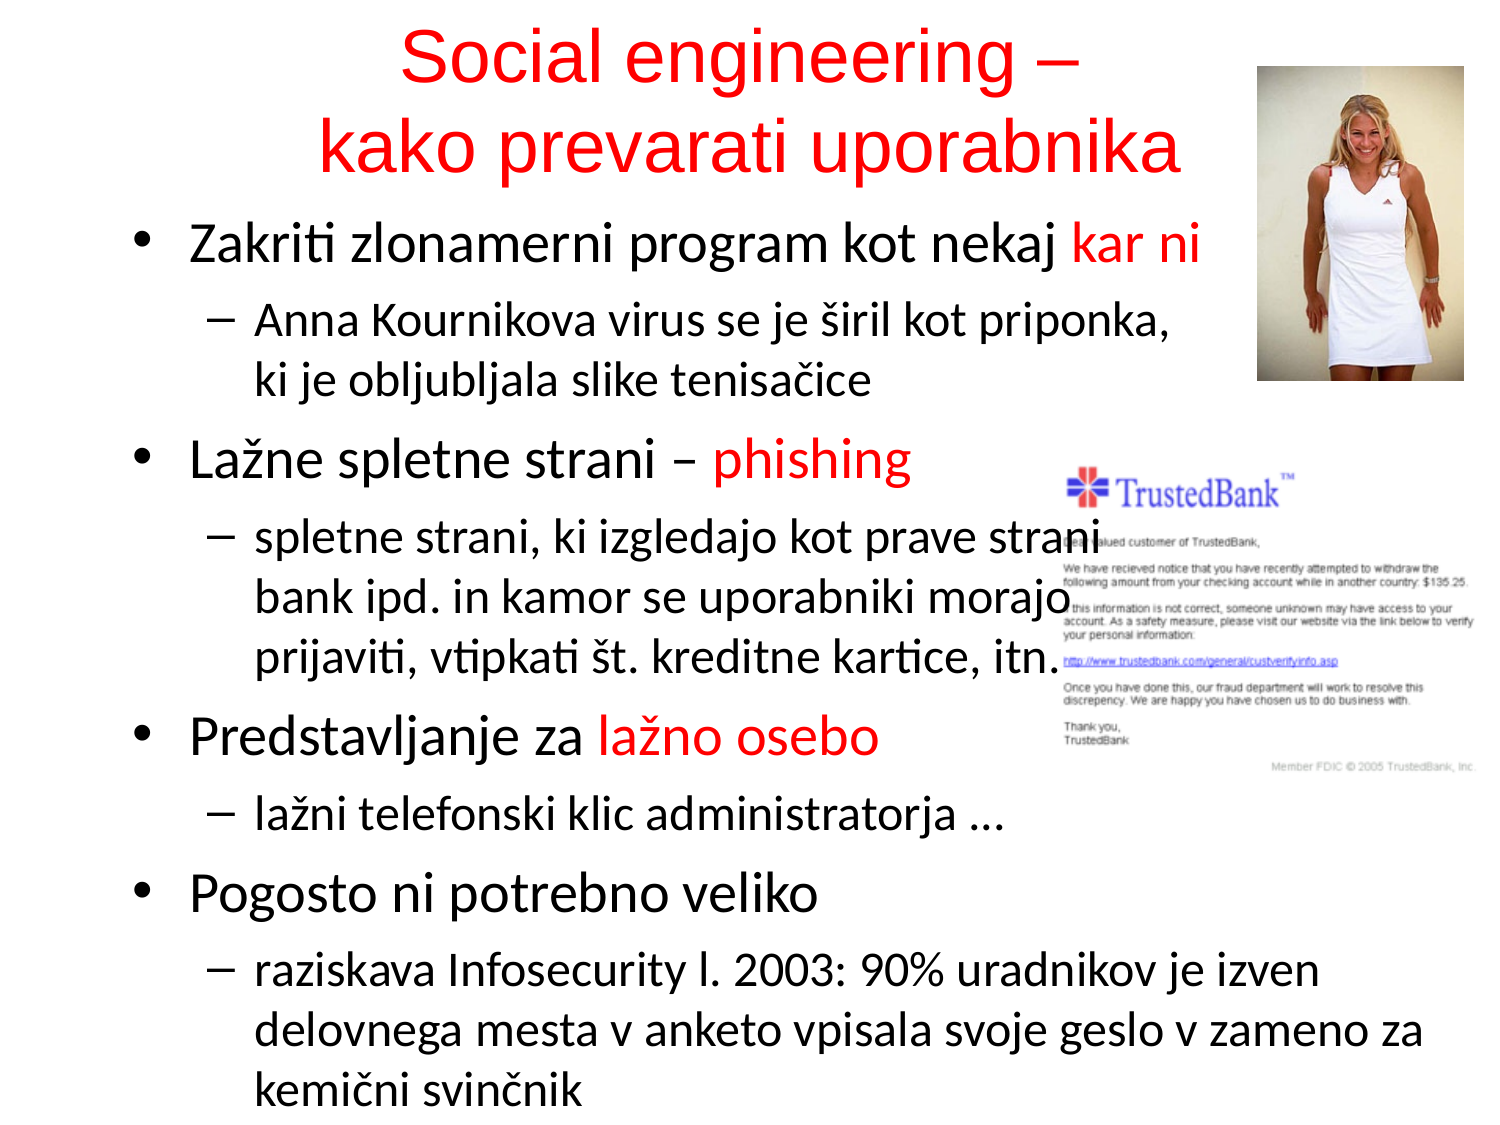

# Social engineering – kako prevarati uporabnika
Zakriti zlonamerni program kot nekaj kar ni
Anna Kournikova virus se je širil kot priponka,
ki je obljubljala slike tenisačice
Lažne spletne strani – phishing
spletne strani, ki izgledajo kot prave strani
bank ipd. in kamor se uporabniki morajo
prijaviti, vtipkati št. kreditne kartice, itn.
Predstavljanje za lažno osebo
lažni telefonski klic administratorja ...
Pogosto ni potrebno veliko
raziskava Infosecurity l. 2003: 90% uradnikov je izven delovnega mesta v anketo vpisala svoje geslo v zameno za kemični svinčnik